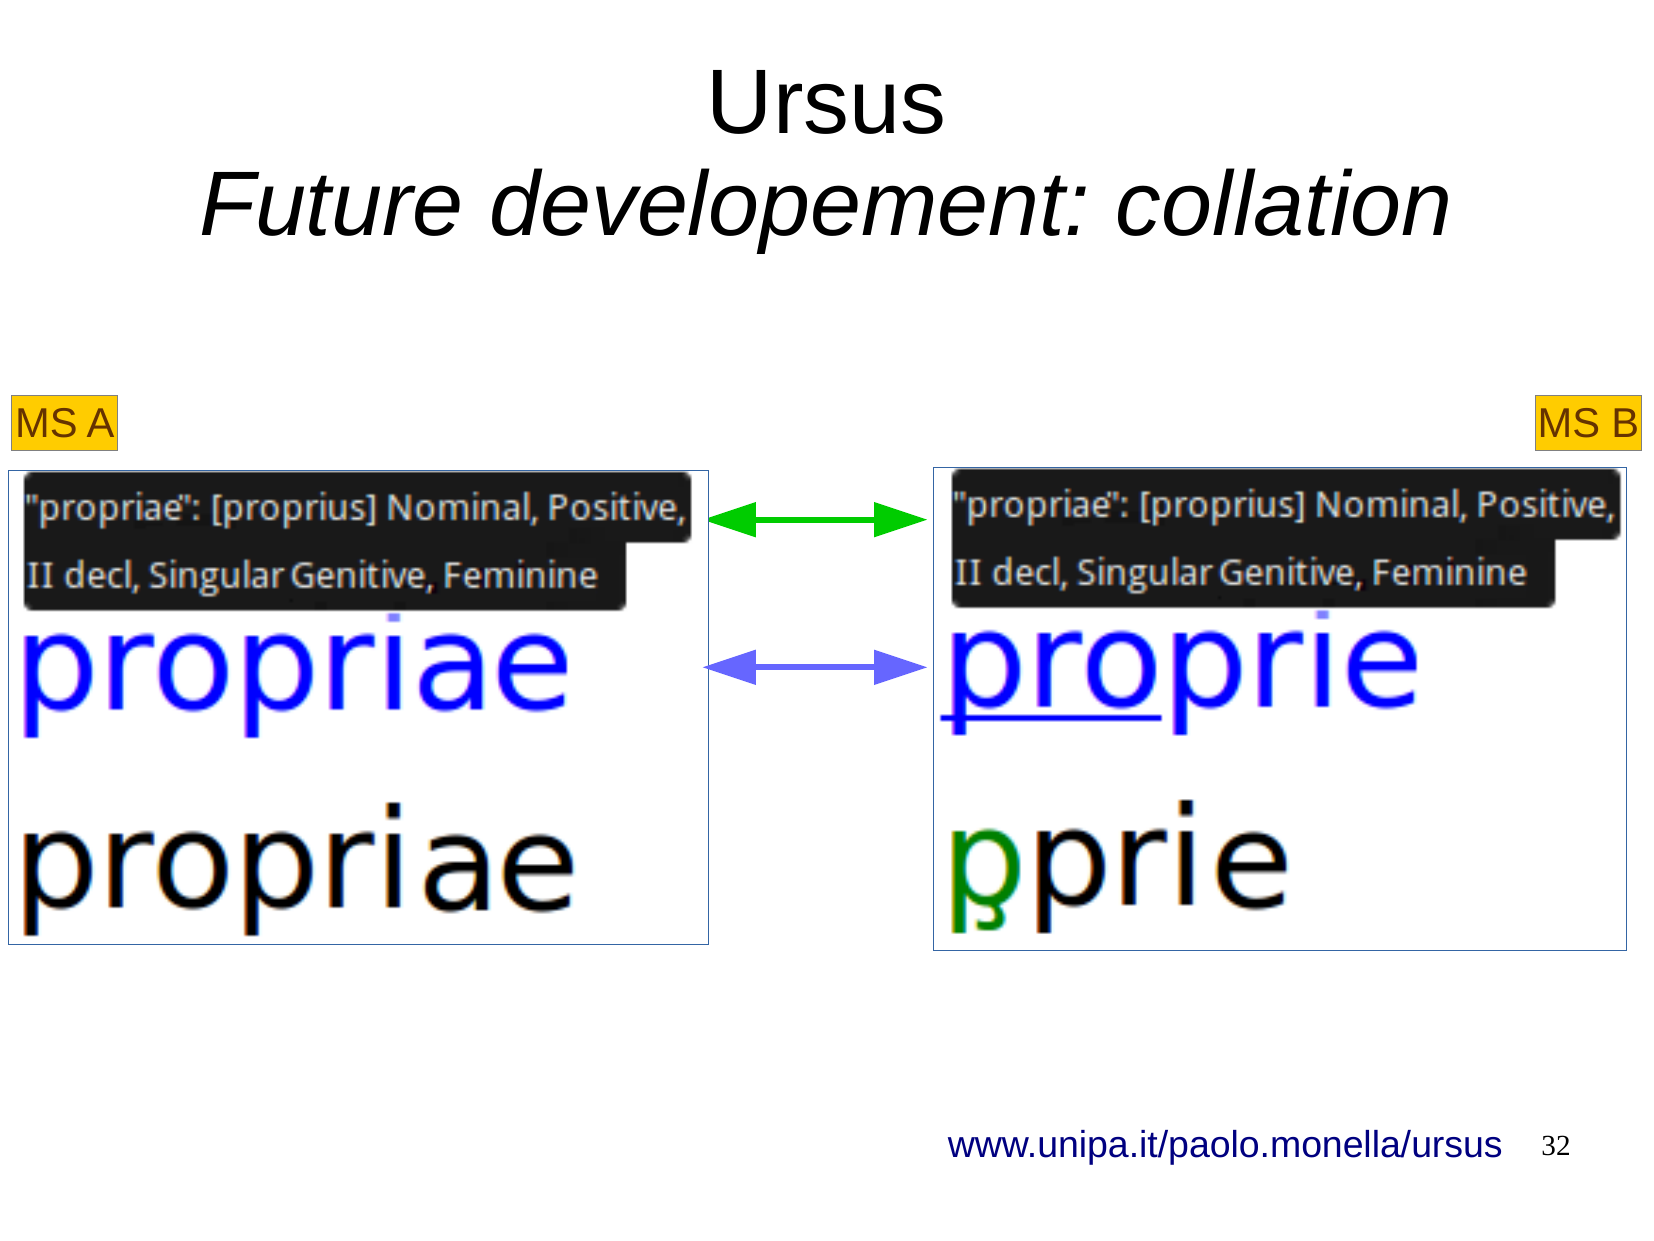

# Ursus Future developement: collation
MS A
MS B
www.unipa.it/paolo.monella/ursus
32